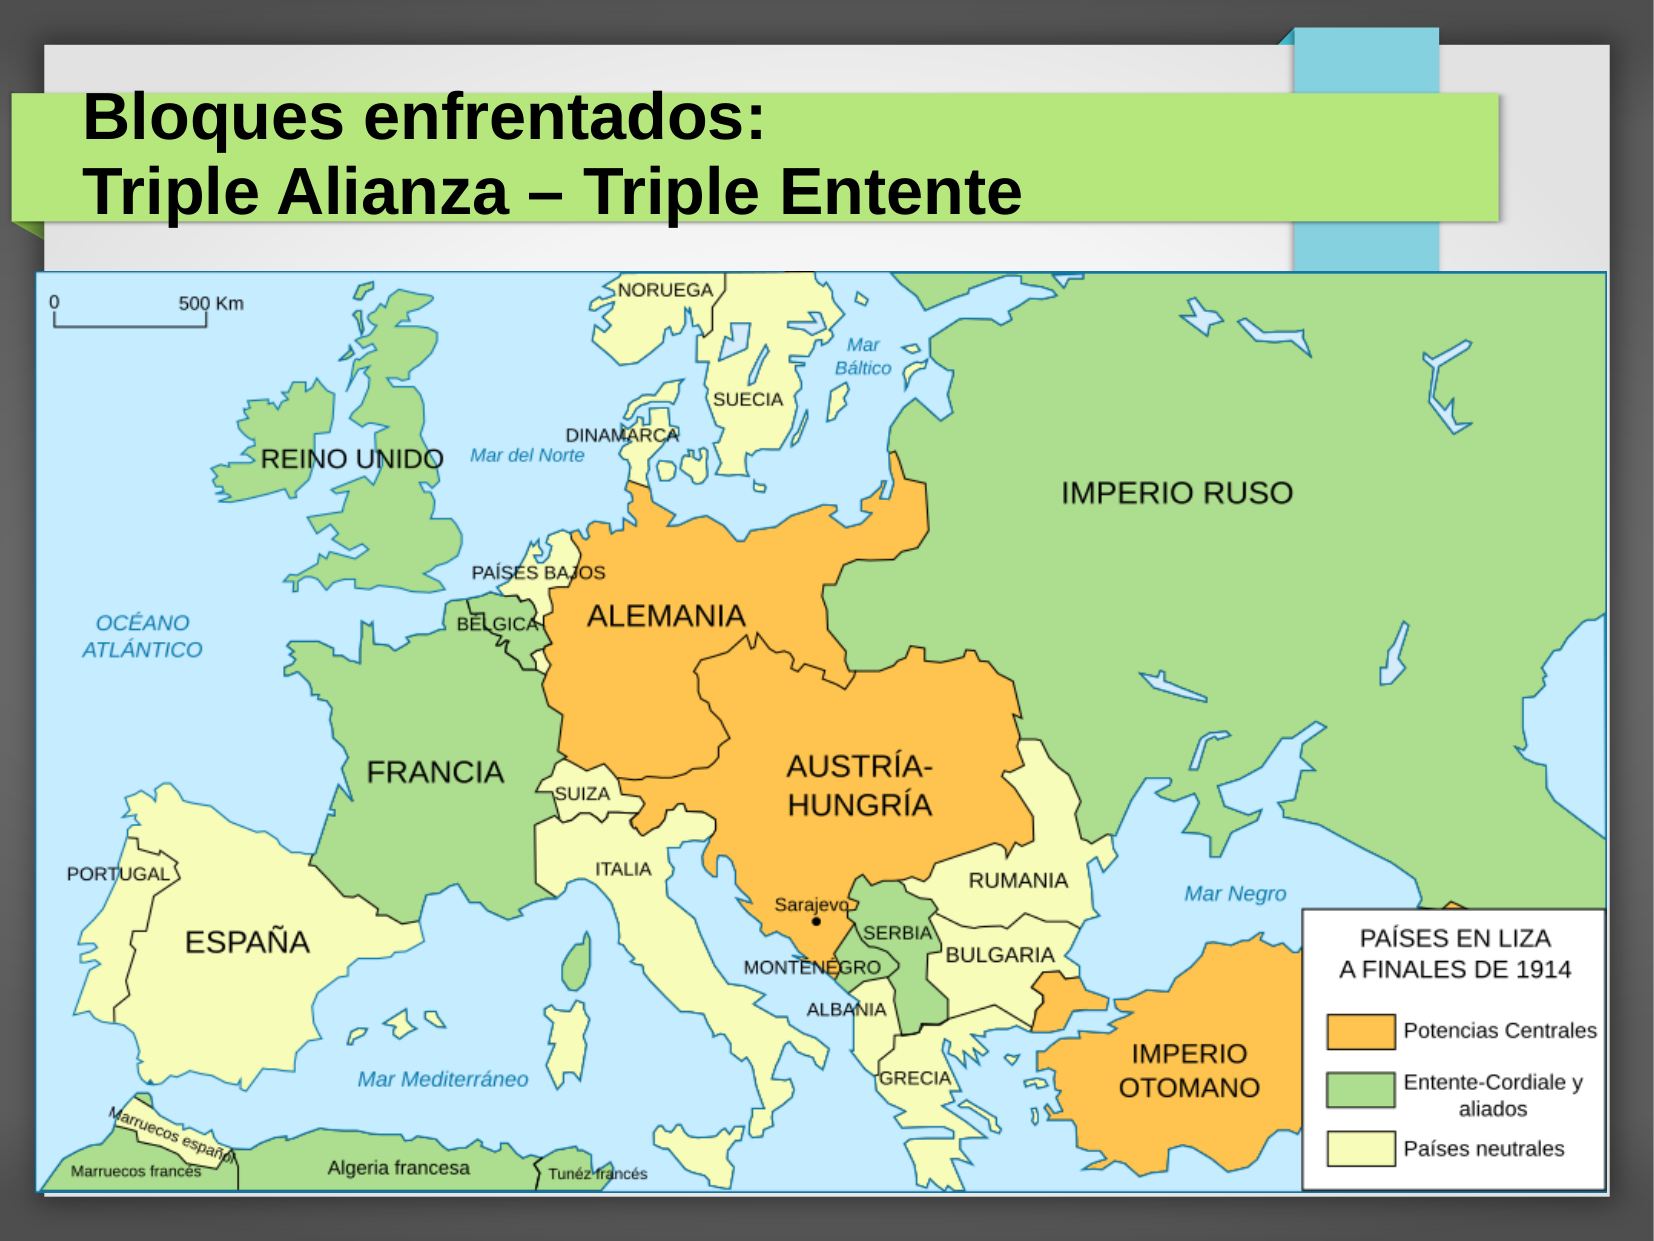

# Bloques enfrentados: Triple Alianza – Triple Entente